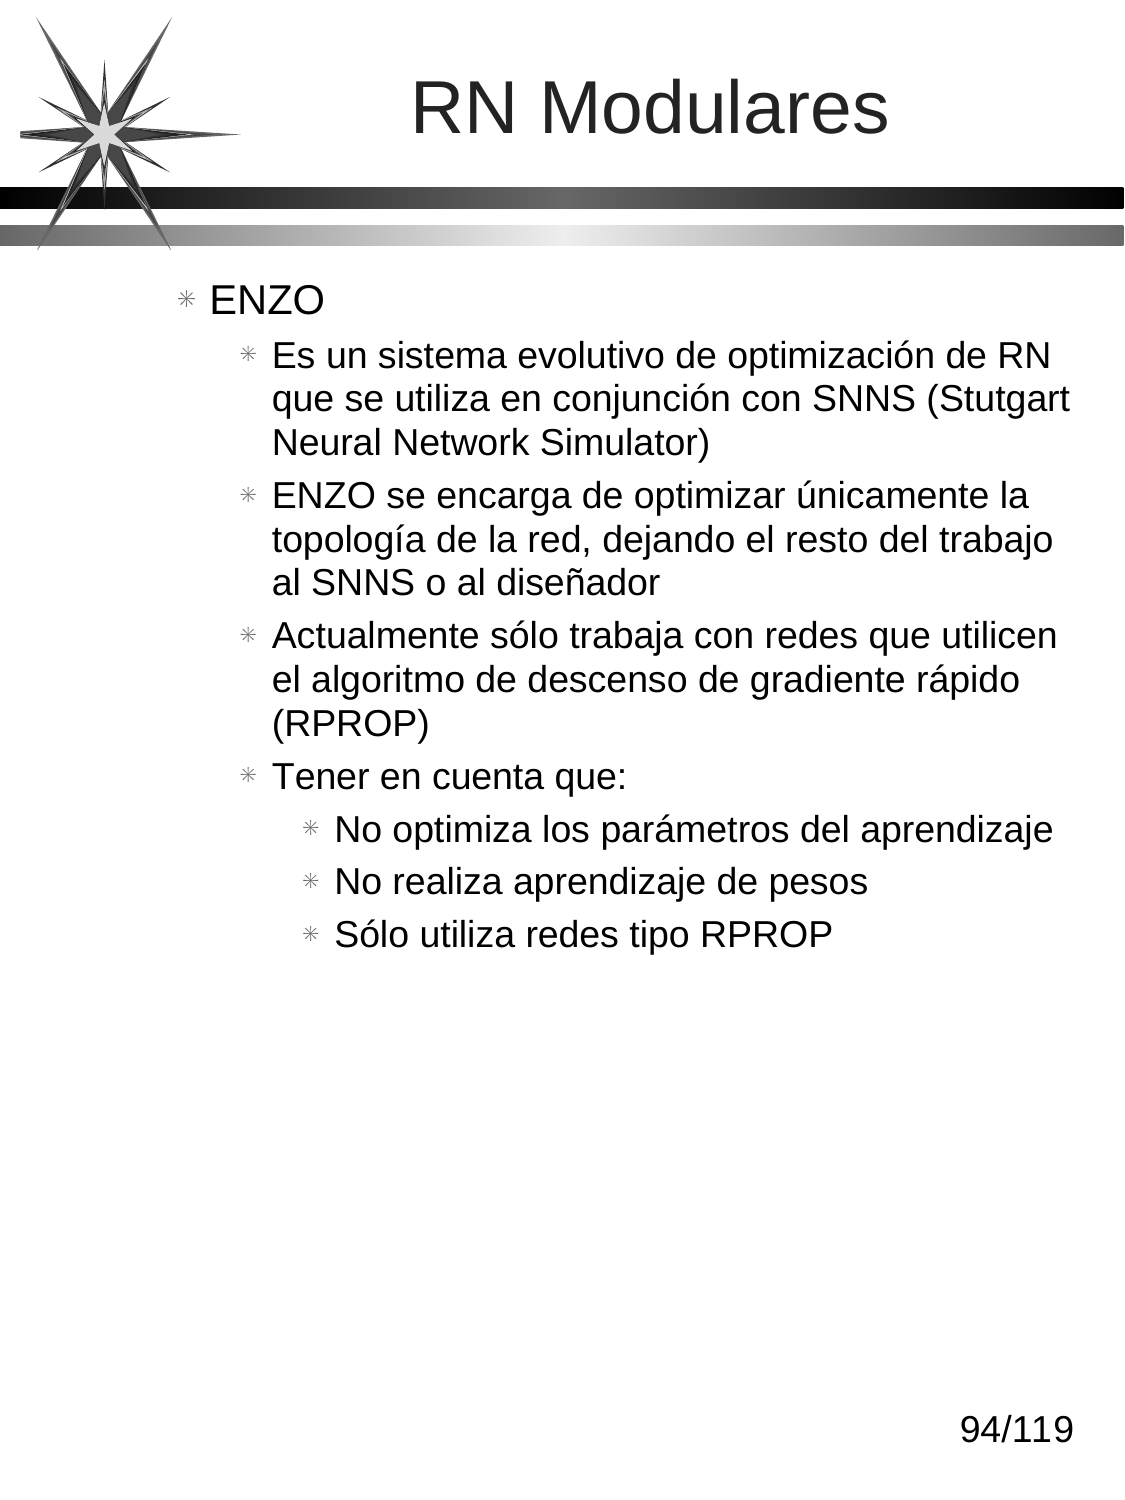

# RN Modulares
ENZO
Es un sistema evolutivo de optimización de RN que se utiliza en conjunción con SNNS (Stutgart Neural Network Simulator)
ENZO se encarga de optimizar únicamente la topología de la red, dejando el resto del trabajo al SNNS o al diseñador
Actualmente sólo trabaja con redes que utilicen el algoritmo de descenso de gradiente rápido (RPROP)
Tener en cuenta que:
No optimiza los parámetros del aprendizaje
No realiza aprendizaje de pesos
Sólo utiliza redes tipo RPROP